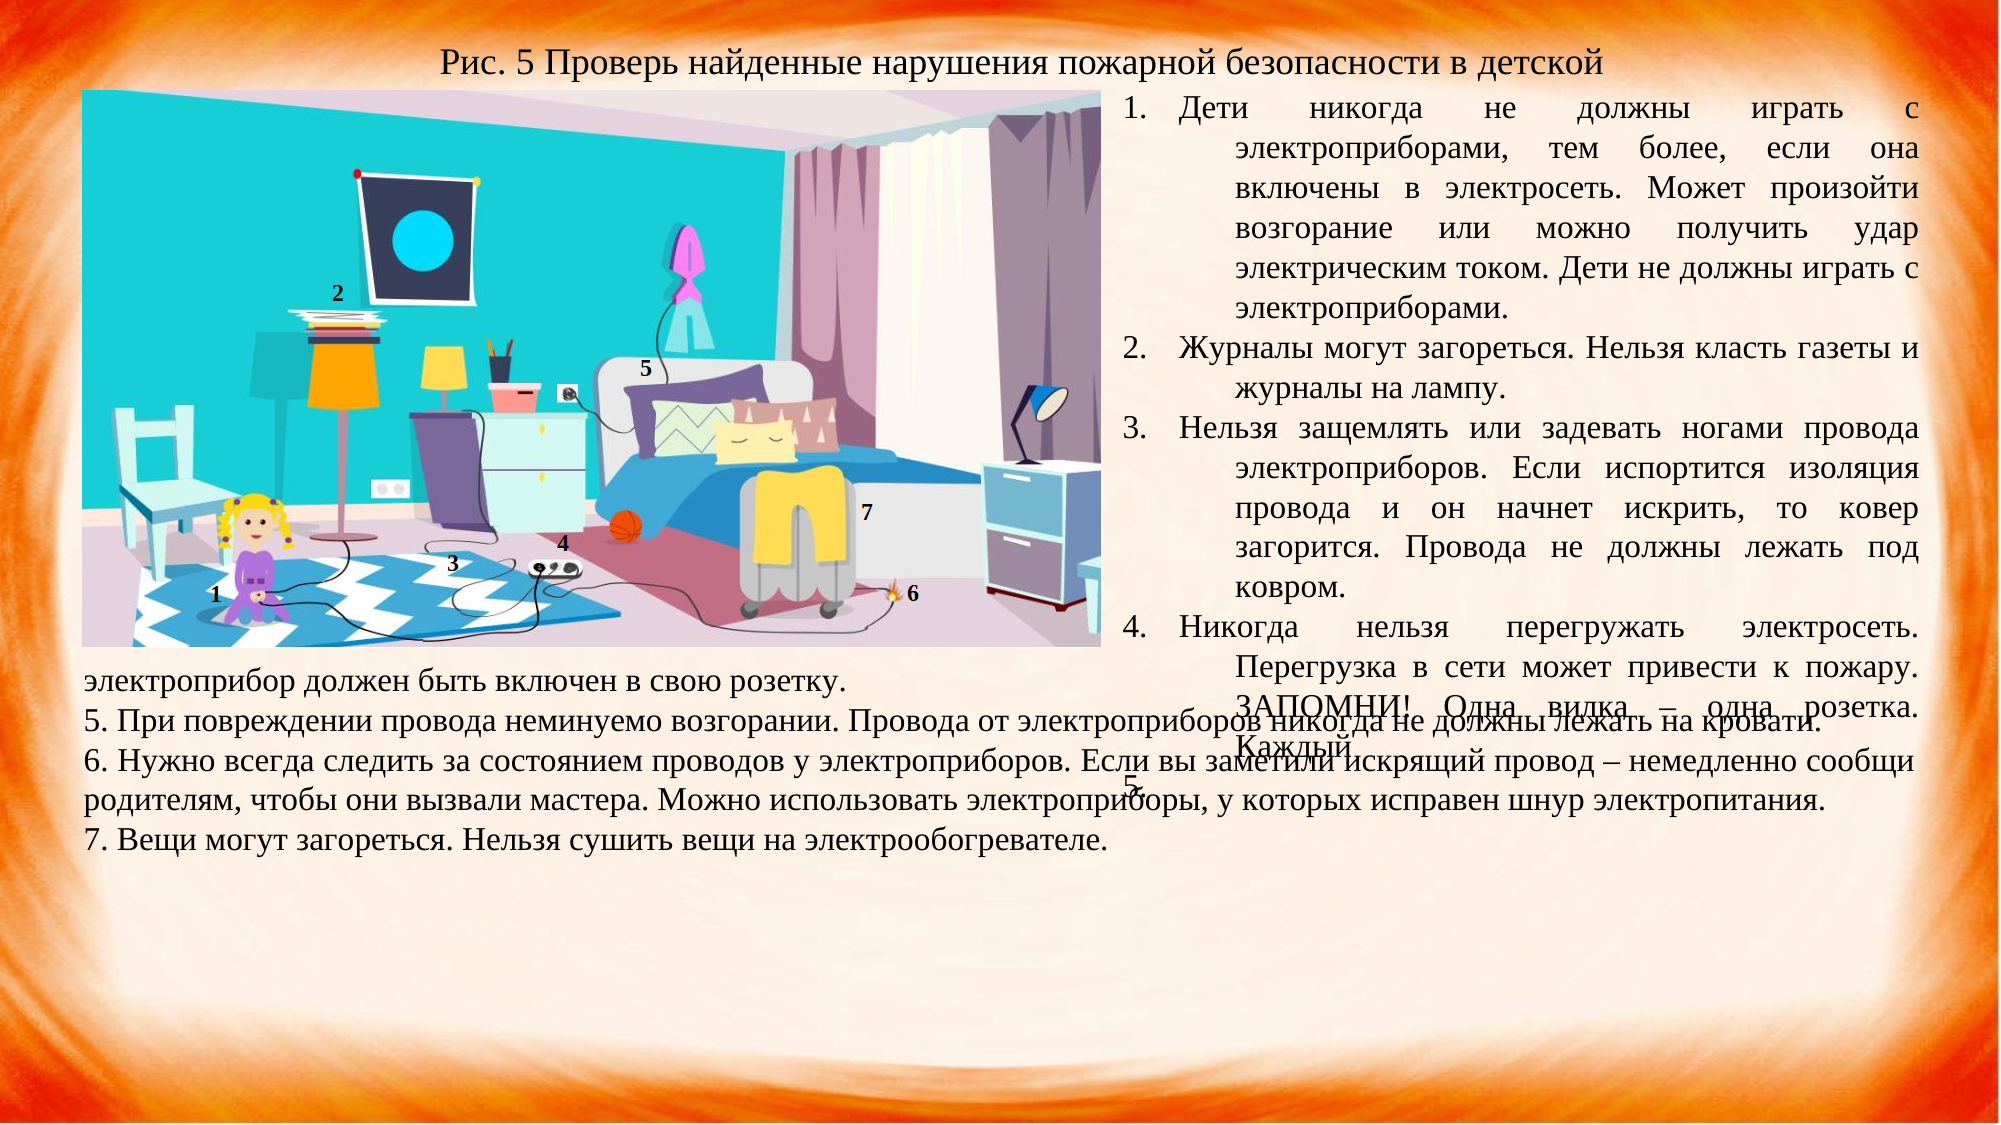

Рис. 5 Проверь найденные нарушения пожарной безопасности в детской
Дети никогда не должны играть с электроприборами, тем более, если она включены в электросеть. Может произойти возгорание или можно получить удар электрическим током. Дети не должны играть с электроприборами.
Журналы могут загореться. Нельзя класть газеты и журналы на лампу.
Нельзя защемлять или задевать ногами провода электроприборов. Если испортится изоляция провода и он начнет искрить, то ковер загорится. Провода не должны лежать под ковром.
Никогда нельзя перегружать электросеть. Перегрузка в сети может привести к пожару. ЗАПОМНИ! Одна вилка – одна розетка. Каждый
электроприбор должен быть включен в свою розетку.
5. При повреждении провода неминуемо возгорании. Провода от электроприборов никогда не должны лежать на кровати.
6. Нужно всегда следить за состоянием проводов у электроприборов. Если вы заметили искрящий провод – немедленно сообщи родителям, чтобы они вызвали мастера. Можно использовать электроприборы, у которых исправен шнур электропитания.
7. Вещи могут загореться. Нельзя сушить вещи на электрообогревателе.